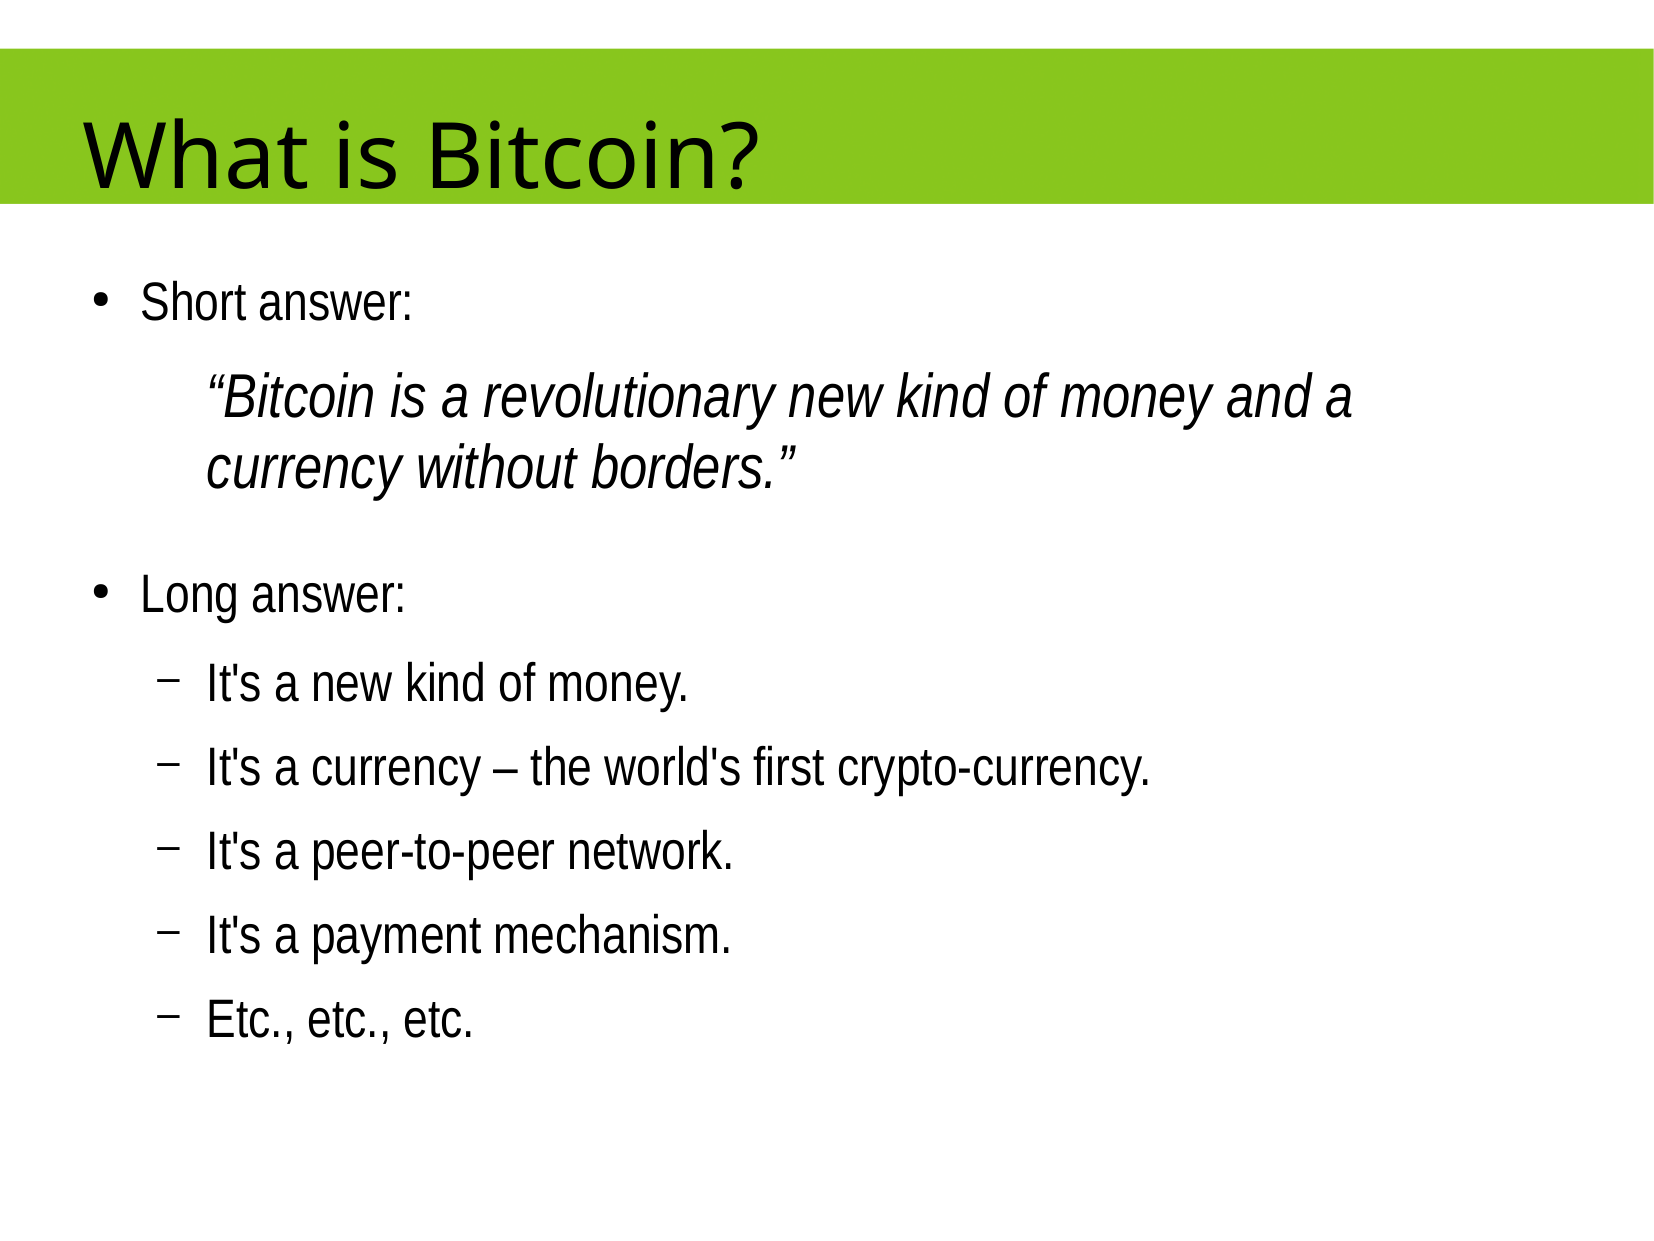

# What is Bitcoin?
Short answer:
“Bitcoin is a revolutionary new kind of money and a currency without borders.”
Long answer:
It's a new kind of money.
It's a currency – the world's first crypto-currency.
It's a peer-to-peer network.
It's a payment mechanism.
Etc., etc., etc.